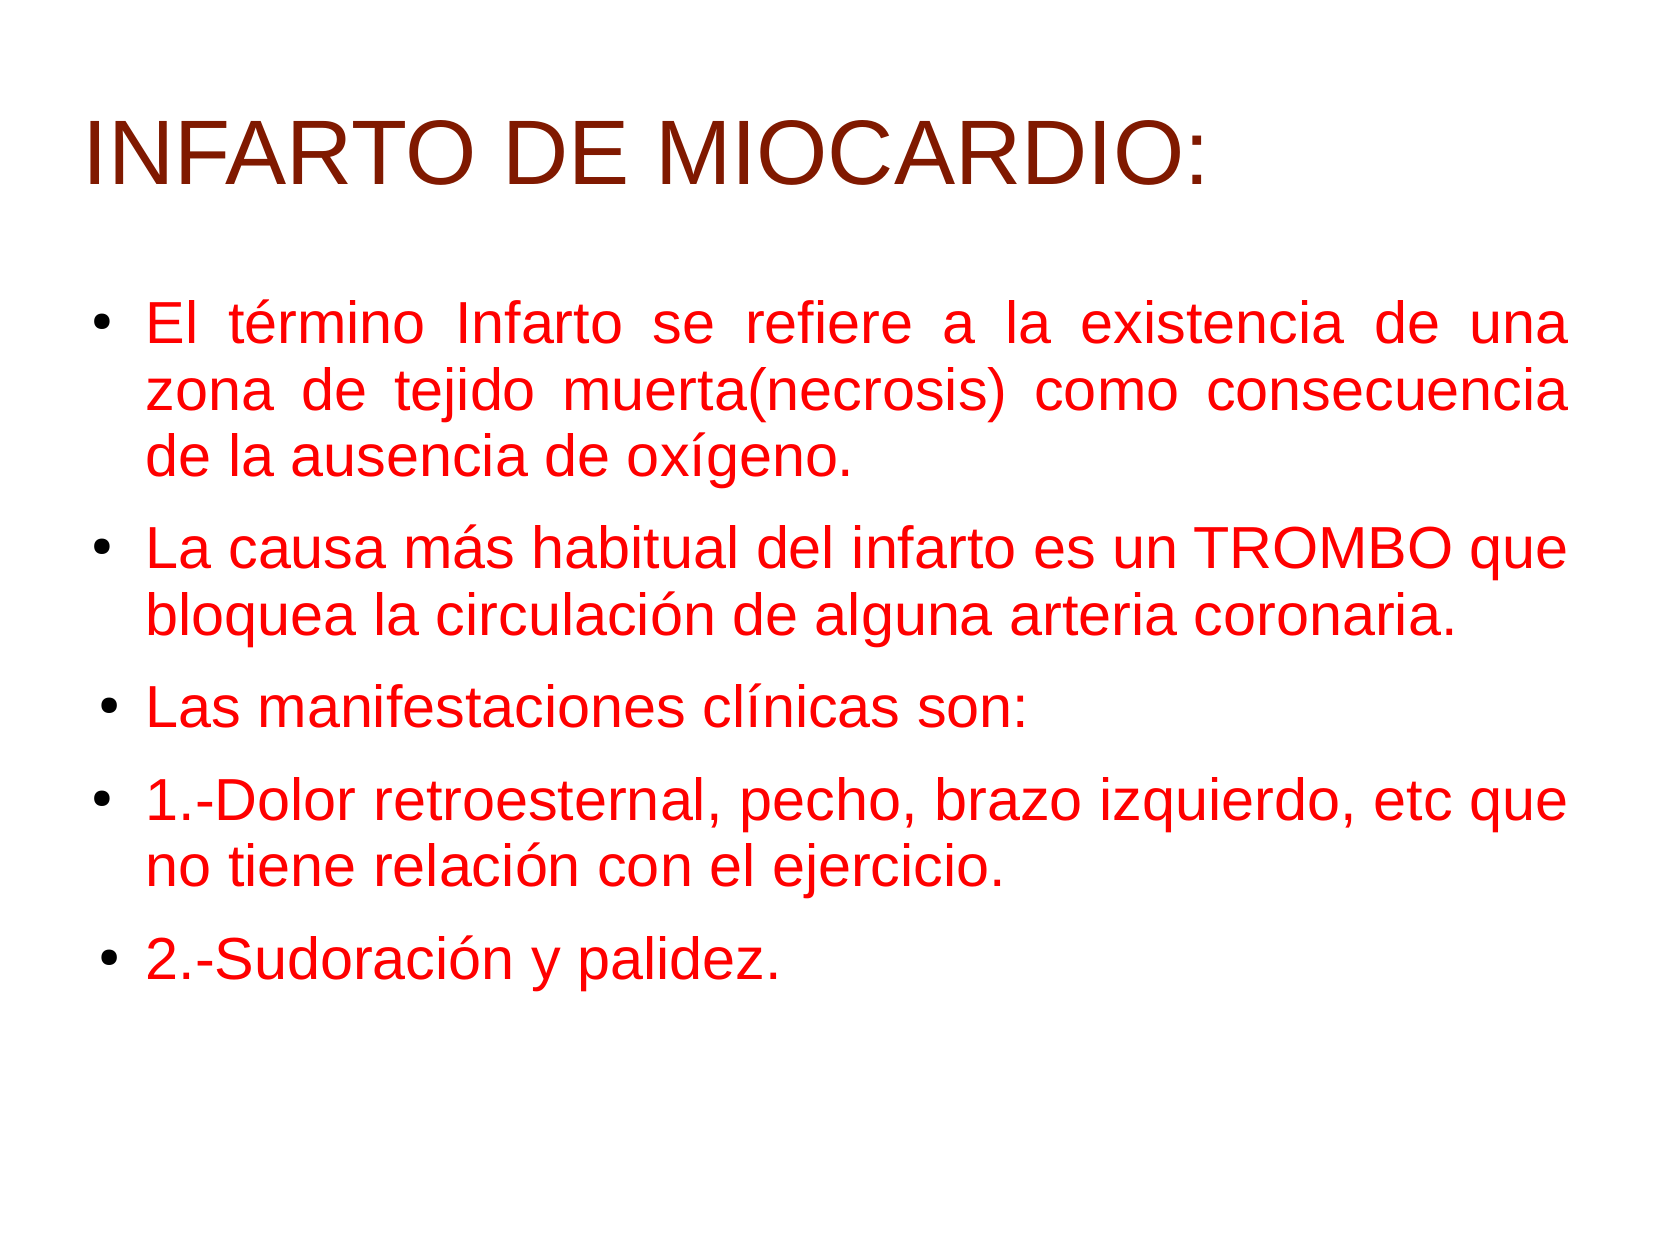

# INFARTO DE MIOCARDIO:
El término Infarto se refiere a la existencia de una zona de tejido muerta(necrosis) como consecuencia de la ausencia de oxígeno.
La causa más habitual del infarto es un TROMBO que bloquea la circulación de alguna arteria coronaria.
Las manifestaciones clínicas son:
1.-Dolor retroesternal, pecho, brazo izquierdo, etc que no tiene relación con el ejercicio.
2.-Sudoración y palidez.